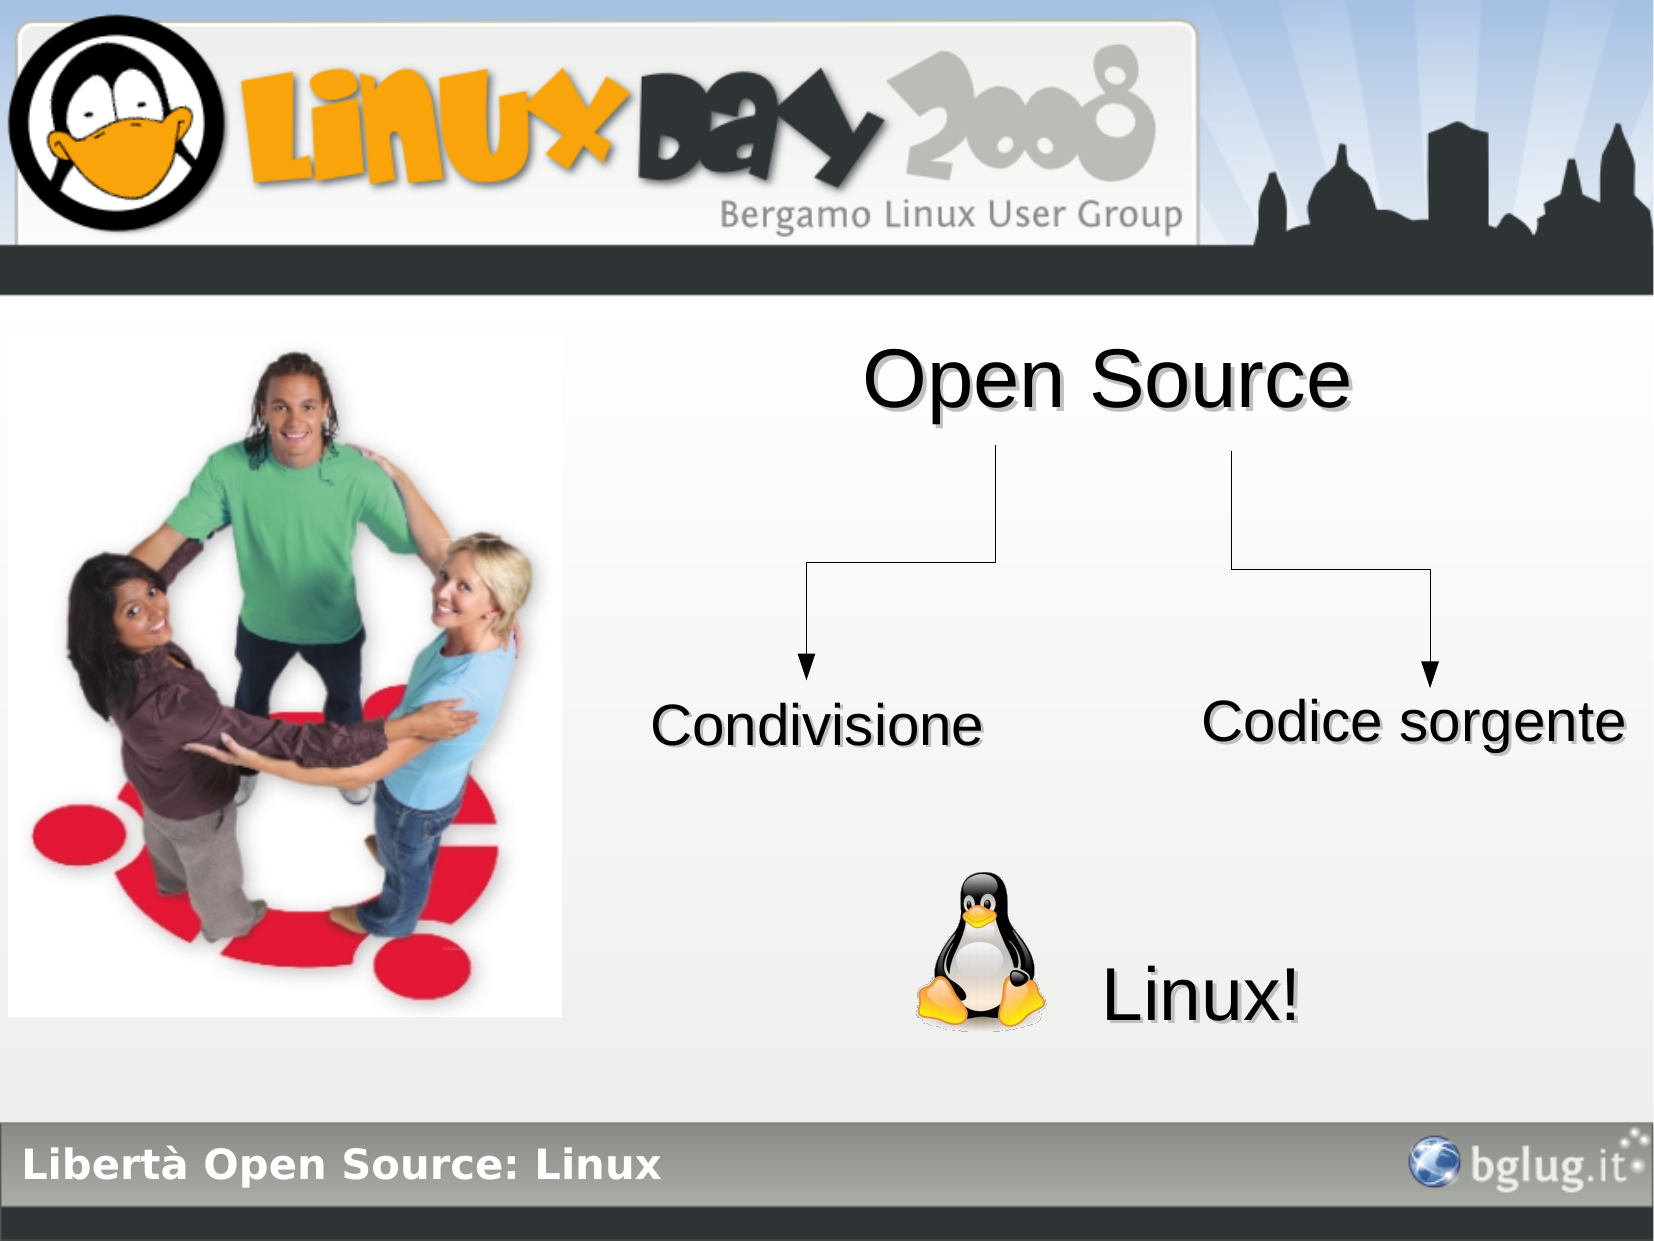

Open Source
Codice sorgente
Condivisione
Linux!
Libertà Open Source: Linux